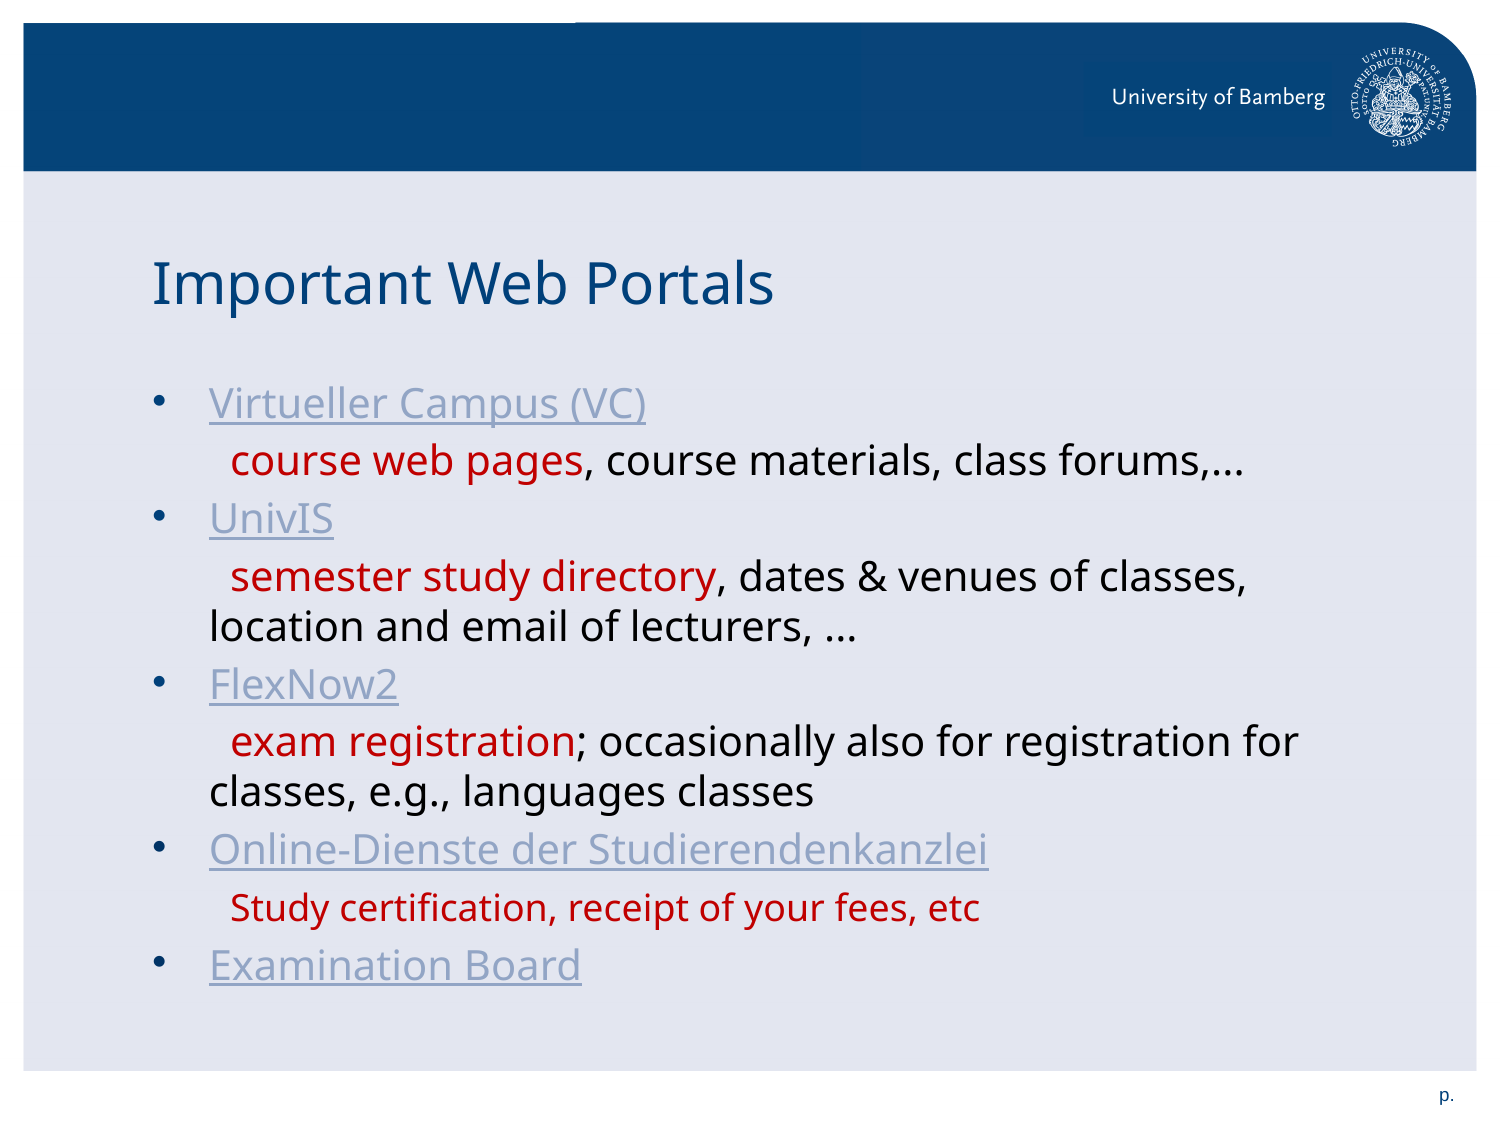

# Important Web Portals
Virtueller Campus (VC)
 course web pages, course materials, class forums,...
UnivIS
 semester study directory, dates & venues of classes, location and email of lecturers, ...
FlexNow2
 exam registration; occasionally also for registration for classes, e.g., languages classes
Online-Dienste der Studierendenkanzlei
 Study certification, receipt of your fees, etc
Examination Board